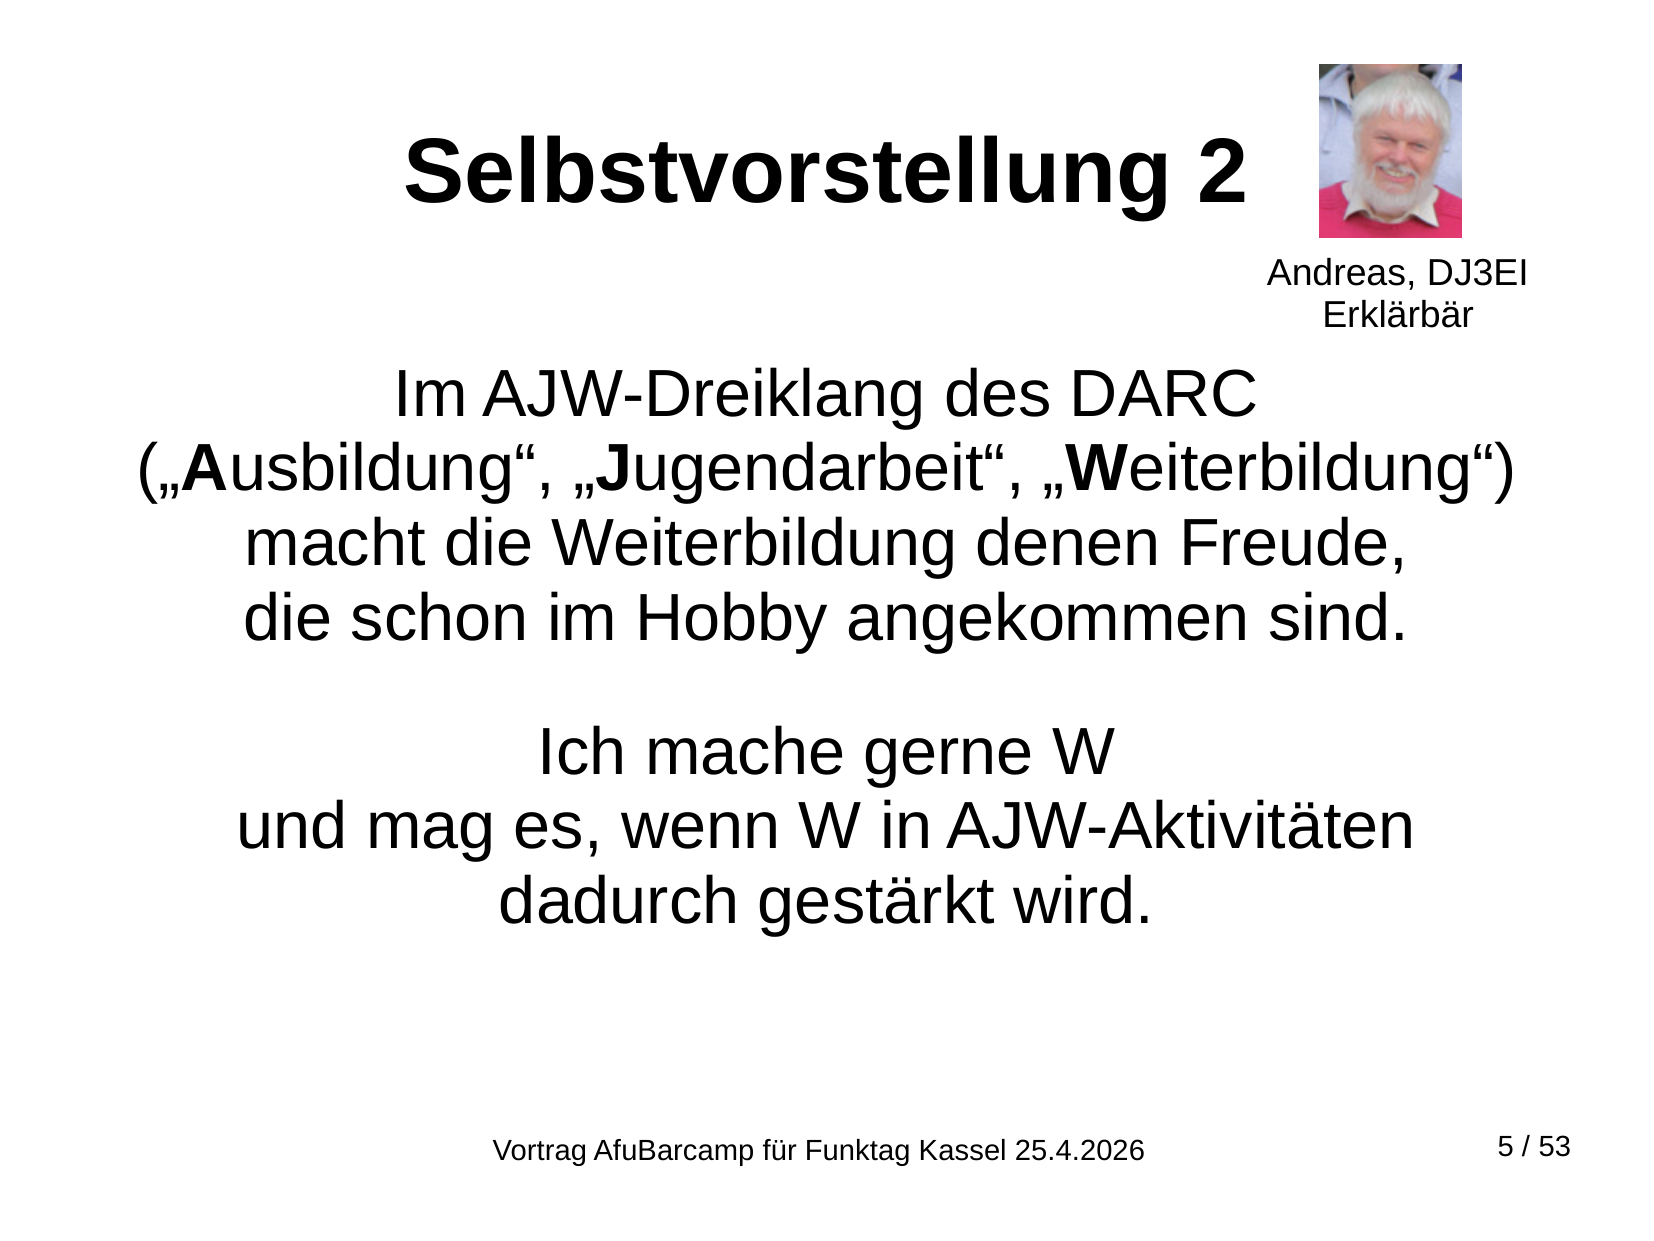

# Selbstvorstellung 2
Andreas, DJ3EI
Erklärbär
Im AJW-Dreiklang des DARC
(„Ausbildung“, „Jugendarbeit“, „Weiterbildung“)
macht die Weiterbildung denen Freude,
die schon im Hobby angekommen sind.
Ich mache gerne W
und mag es, wenn W in AJW-Aktivitäten
dadurch gestärkt wird.